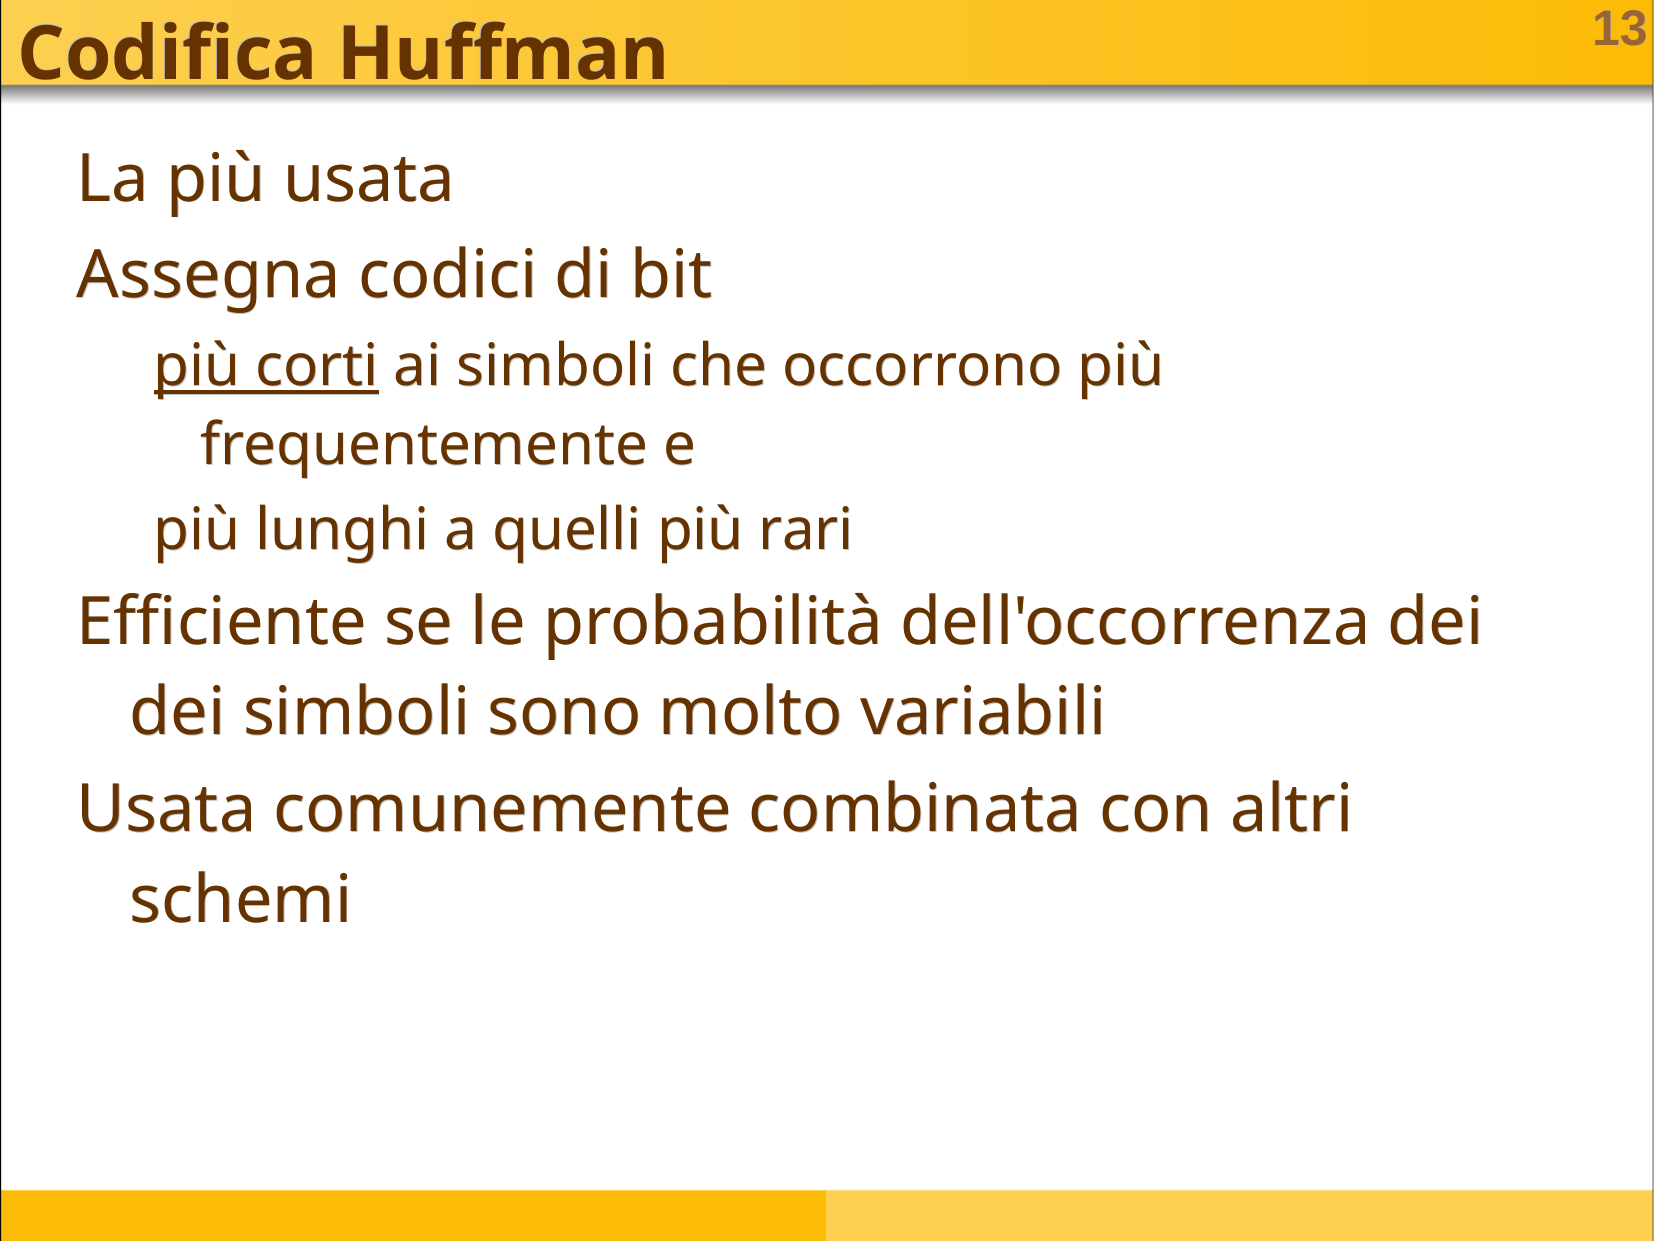

13
# Codifica Huffman
La più usata
Assegna codici di bit
più corti ai simboli che occorrono più frequentemente e
più lunghi a quelli più rari
Efficiente se le probabilità dell'occorrenza dei dei simboli sono molto variabili
Usata comunemente combinata con altri schemi